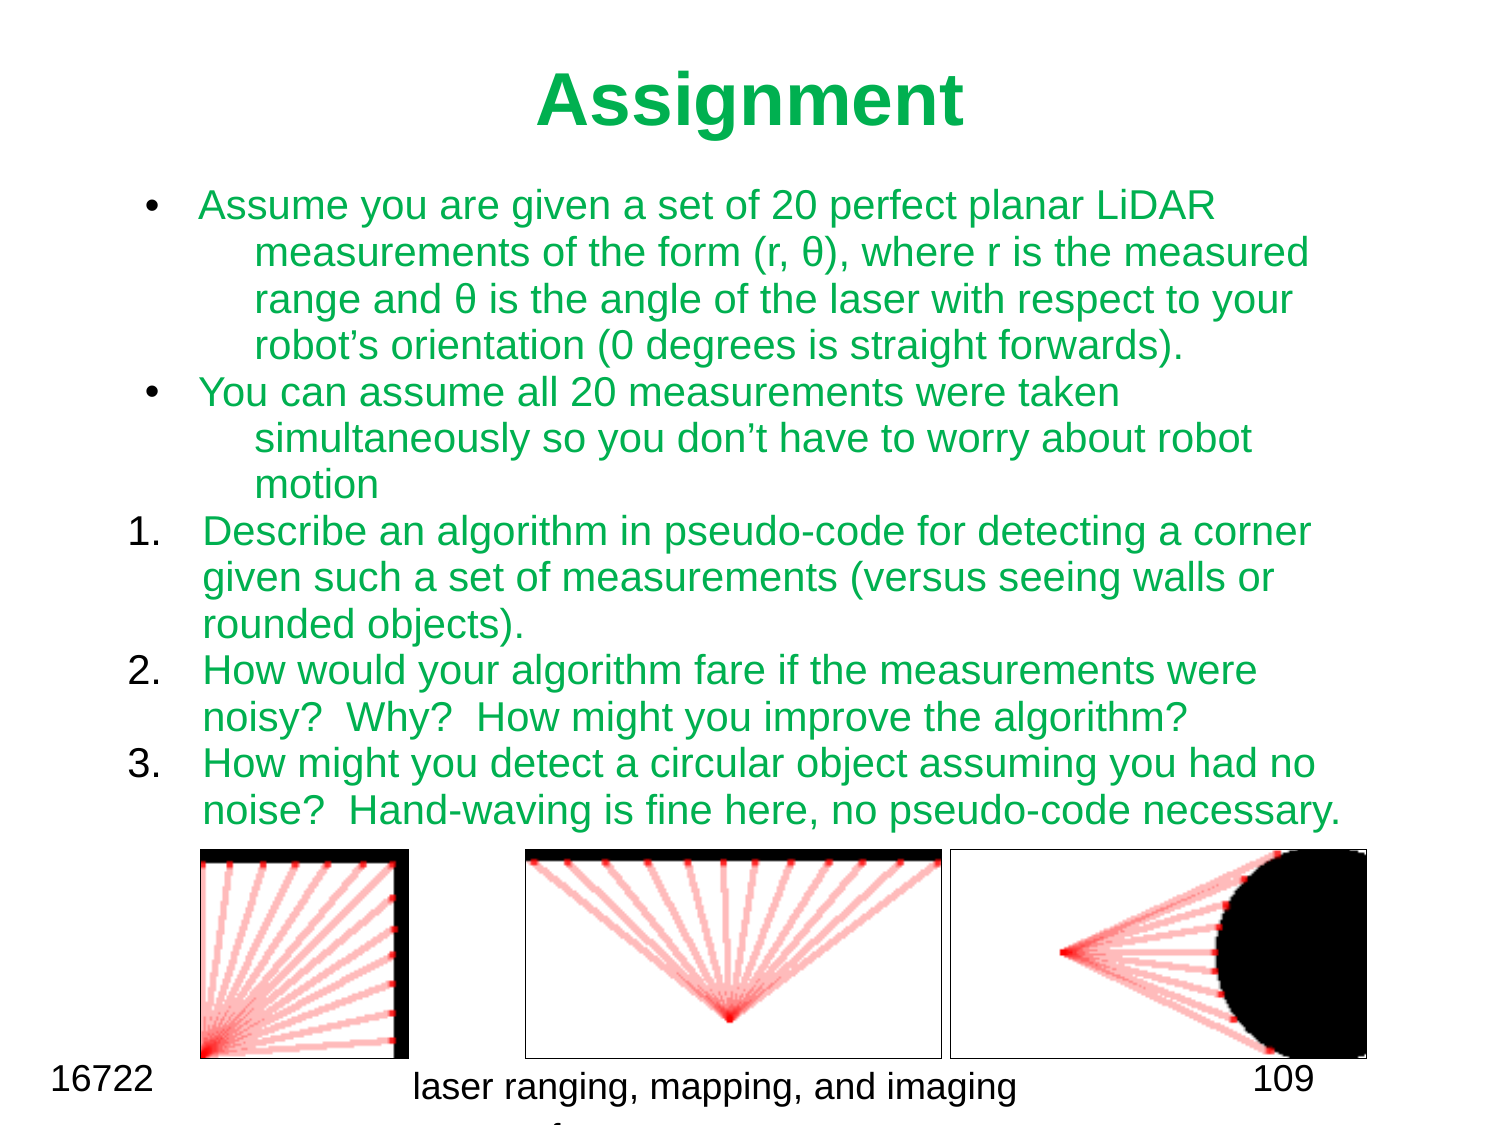

# Assignment
Assume you are given a set of 20 perfect planar LiDAR measurements of the form (r, θ), where r is the measured range and θ is the angle of the laser with respect to your robot’s orientation (0 degrees is straight forwards).
You can assume all 20 measurements were taken simultaneously so you don’t have to worry about robot motion
Describe an algorithm in pseudo-code for detecting a corner given such a set of measurements (versus seeing walls or rounded objects).
How would your algorithm fare if the measurements were noisy? Why? How might you improve the algorithm?
How might you detect a circular object assuming you had no noise? Hand-waving is fine here, no pseudo-code necessary.
<date/time>16722
<footer>laser ranging, mapping, and imaging systems for
exploration robots